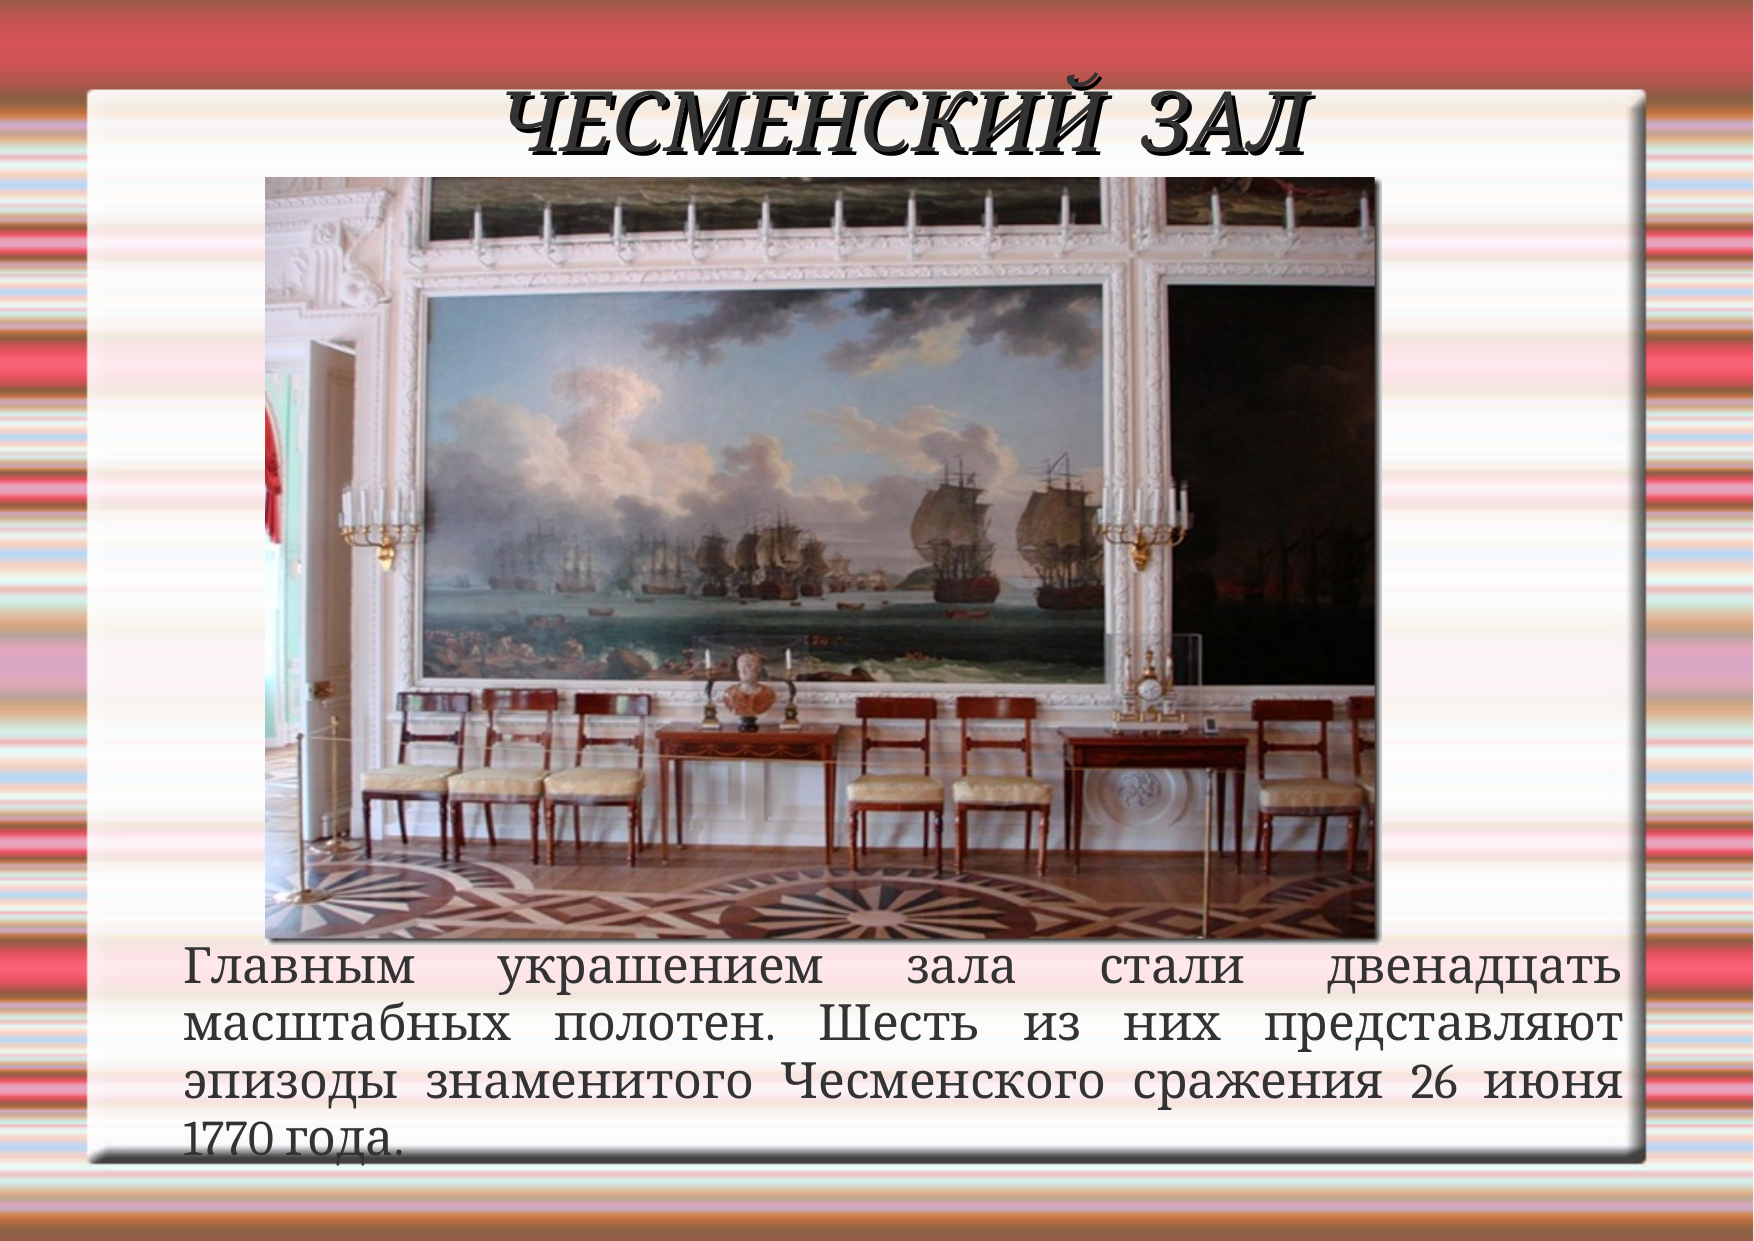

#
ЧЕСМЕНСКИЙ ЗАЛ
Главным украшением зала стали двенадцать масштабных полотен. Шесть из них представляют эпизоды знаменитого Чесменского сражения 26 июня 1770 года.